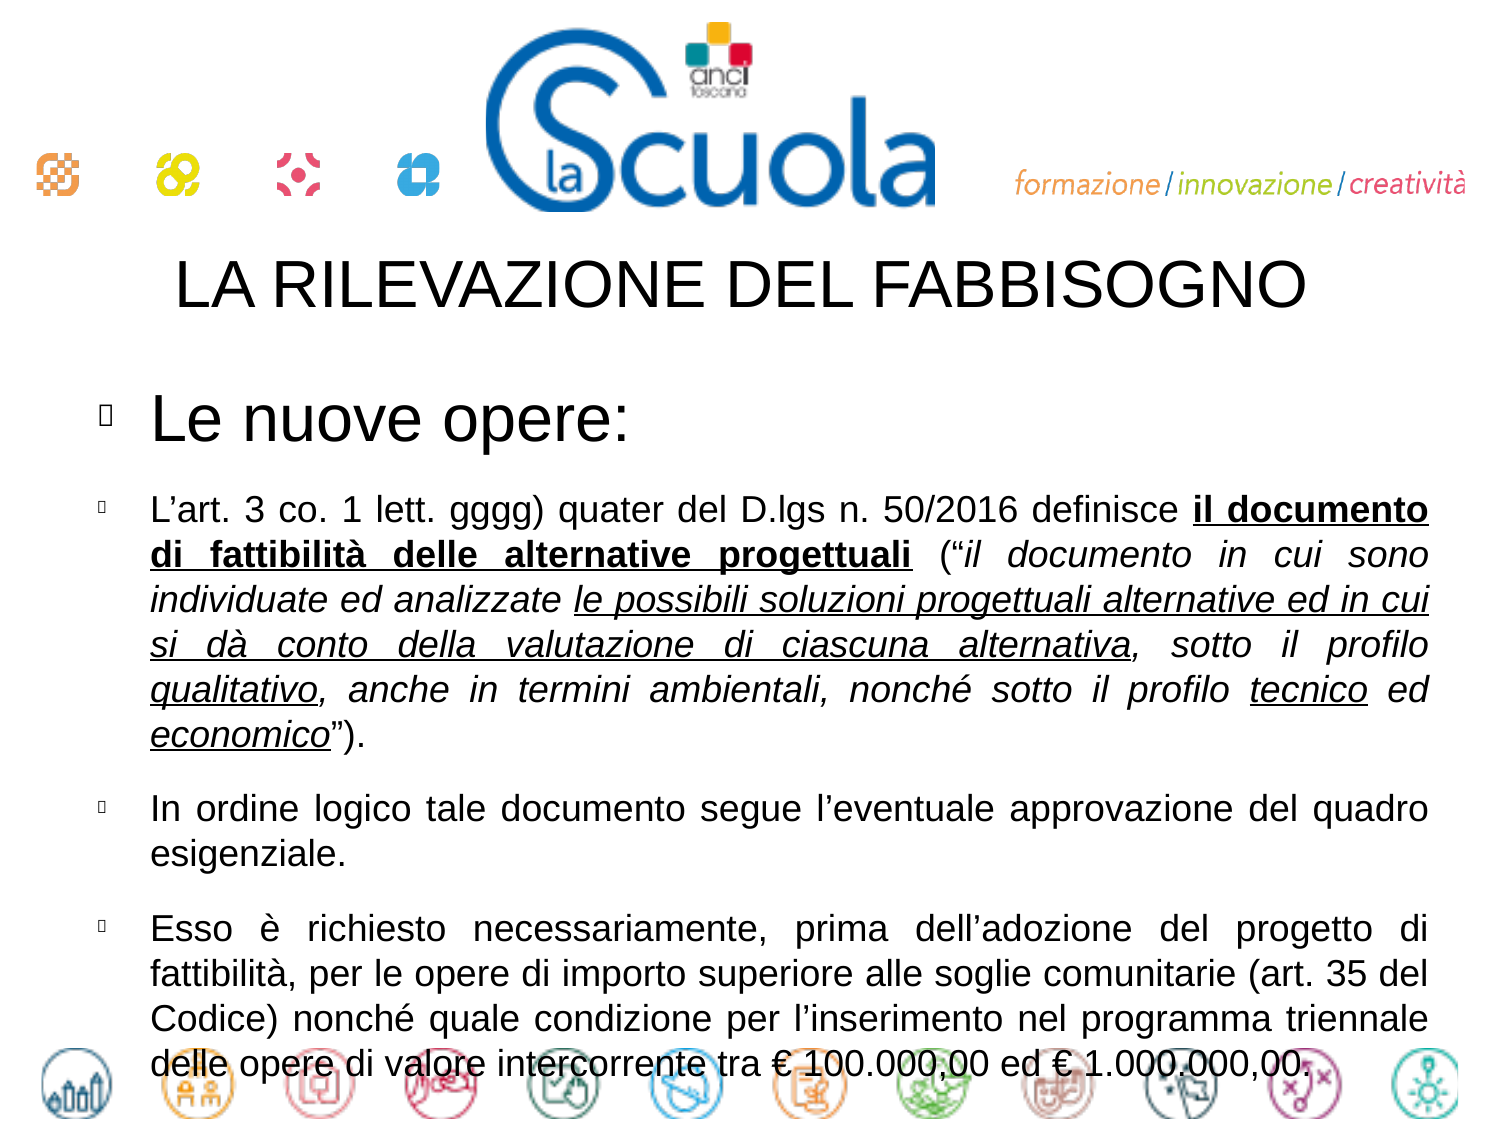

LA RILEVAZIONE DEL FABBISOGNO
Le nuove opere:
L’art. 3 co. 1 lett. gggg) quater del D.lgs n. 50/2016 definisce il documento di fattibilità delle alternative progettuali (“il documento in cui sono individuate ed analizzate le possibili soluzioni progettuali alternative ed in cui si dà conto della valutazione di ciascuna alternativa, sotto il profilo qualitativo, anche in termini ambientali, nonché sotto il profilo tecnico ed economico”).
In ordine logico tale documento segue l’eventuale approvazione del quadro esigenziale.
Esso è richiesto necessariamente, prima dell’adozione del progetto di fattibilità, per le opere di importo superiore alle soglie comunitarie (art. 35 del Codice) nonché quale condizione per l’inserimento nel programma triennale delle opere di valore intercorrente tra € 100.000,00 ed € 1.000.000,00.